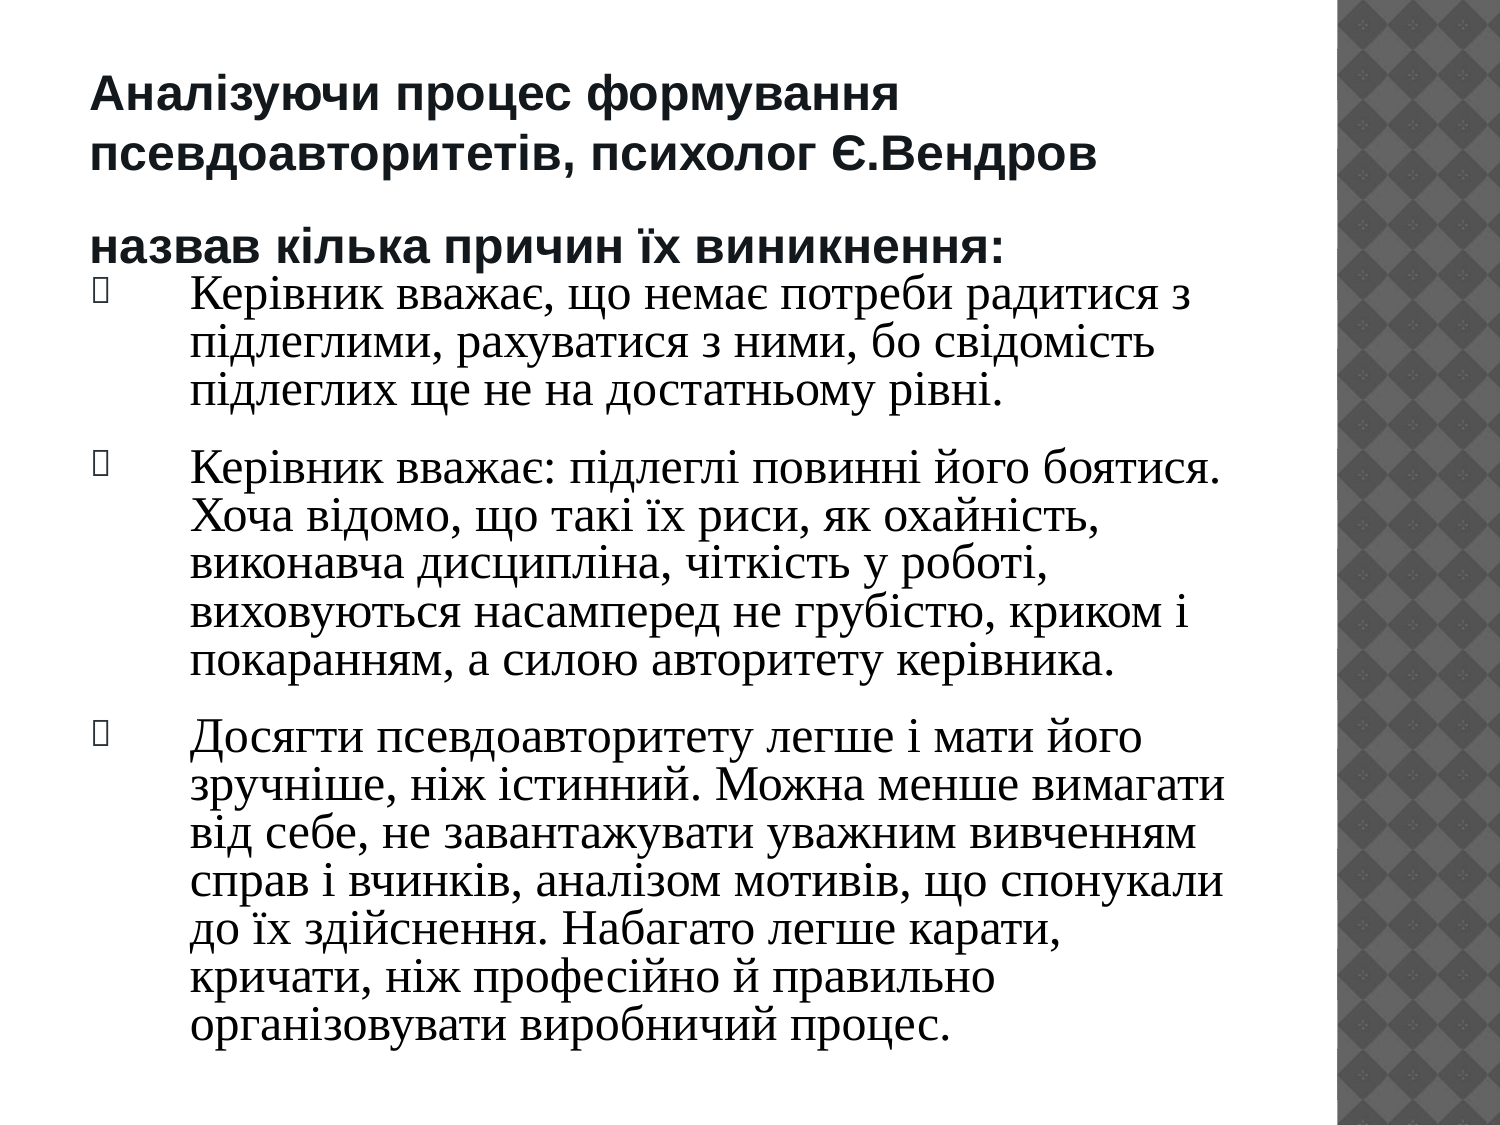

# Аналізуючи процес формування псевдоавторитетів, психолог Є.Вендров назвав кілька причин їх виникнення:
Керівник вважає, що немає потреби радитися з підлеглими, рахуватися з ними, бо свідомість підлеглих ще не на достатньому рівні.
Керівник вважає: підлеглі повинні його боятися. Хоча відомо, що такі їх риси, як охайність, виконавча дисципліна, чіткість у роботі, виховуються насамперед не грубістю, криком і покаранням, а силою авторитету керівника.
Досягти псевдоавторитету легше і мати його зручніше, ніж істинний. Можна менше вимагати від себе, не завантажувати уваж­ним вивченням справ і вчинків, аналізом мотивів, що спонукали до їх здійснення. Набагато легше карати, кричати, ніж професійно й правильно організовувати виробничий процес.